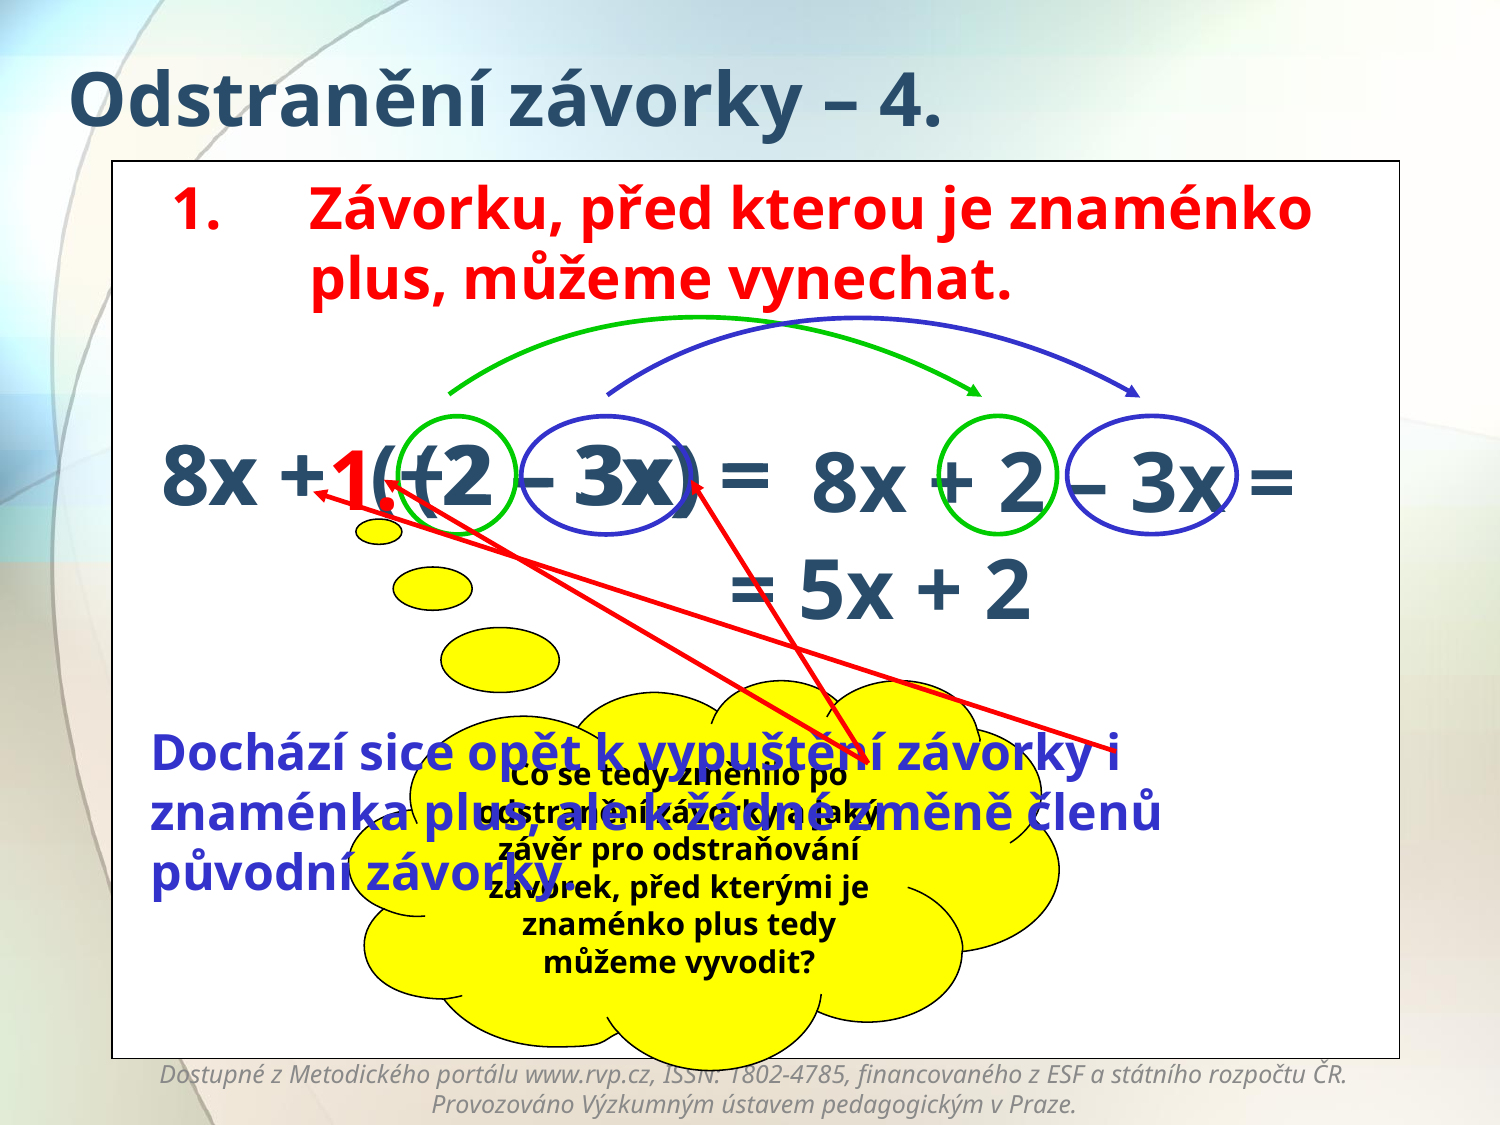

Odstranění závorky – 4.
Závorku, před kterou je znaménko plus, můžeme vynechat.
8x + (2 – 3x) =
8x + (+2 – 3x) =
1.
8x + 2 – 3x =
= 5x + 2
Co se tedy změnilo po odstranění závorky a jaký závěr pro odstraňování závorek, před kterými je znaménko plus tedy můžeme vyvodit?
Dochází sice opět k vypuštění závorky i znaménka plus, ale k žádné změně členů původní závorky.